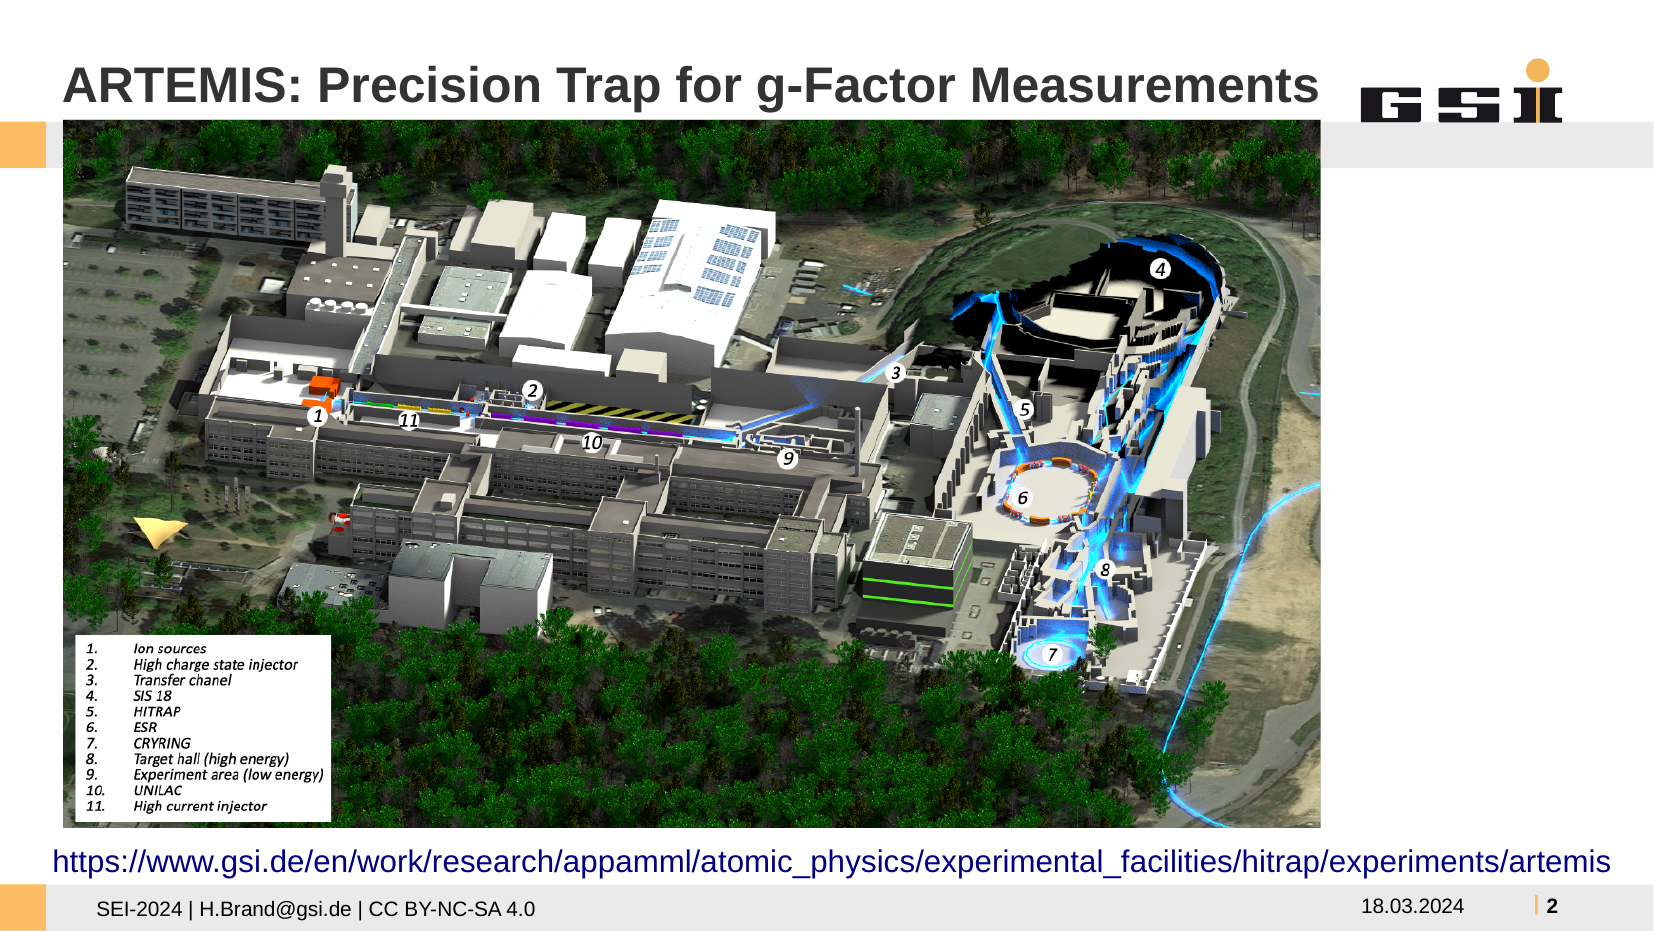

# ARTEMIS: Precision Trap for g-Factor Measurements
https://www.gsi.de/en/work/research/appamml/atomic_physics/experimental_facilities/hitrap/experiments/artemis